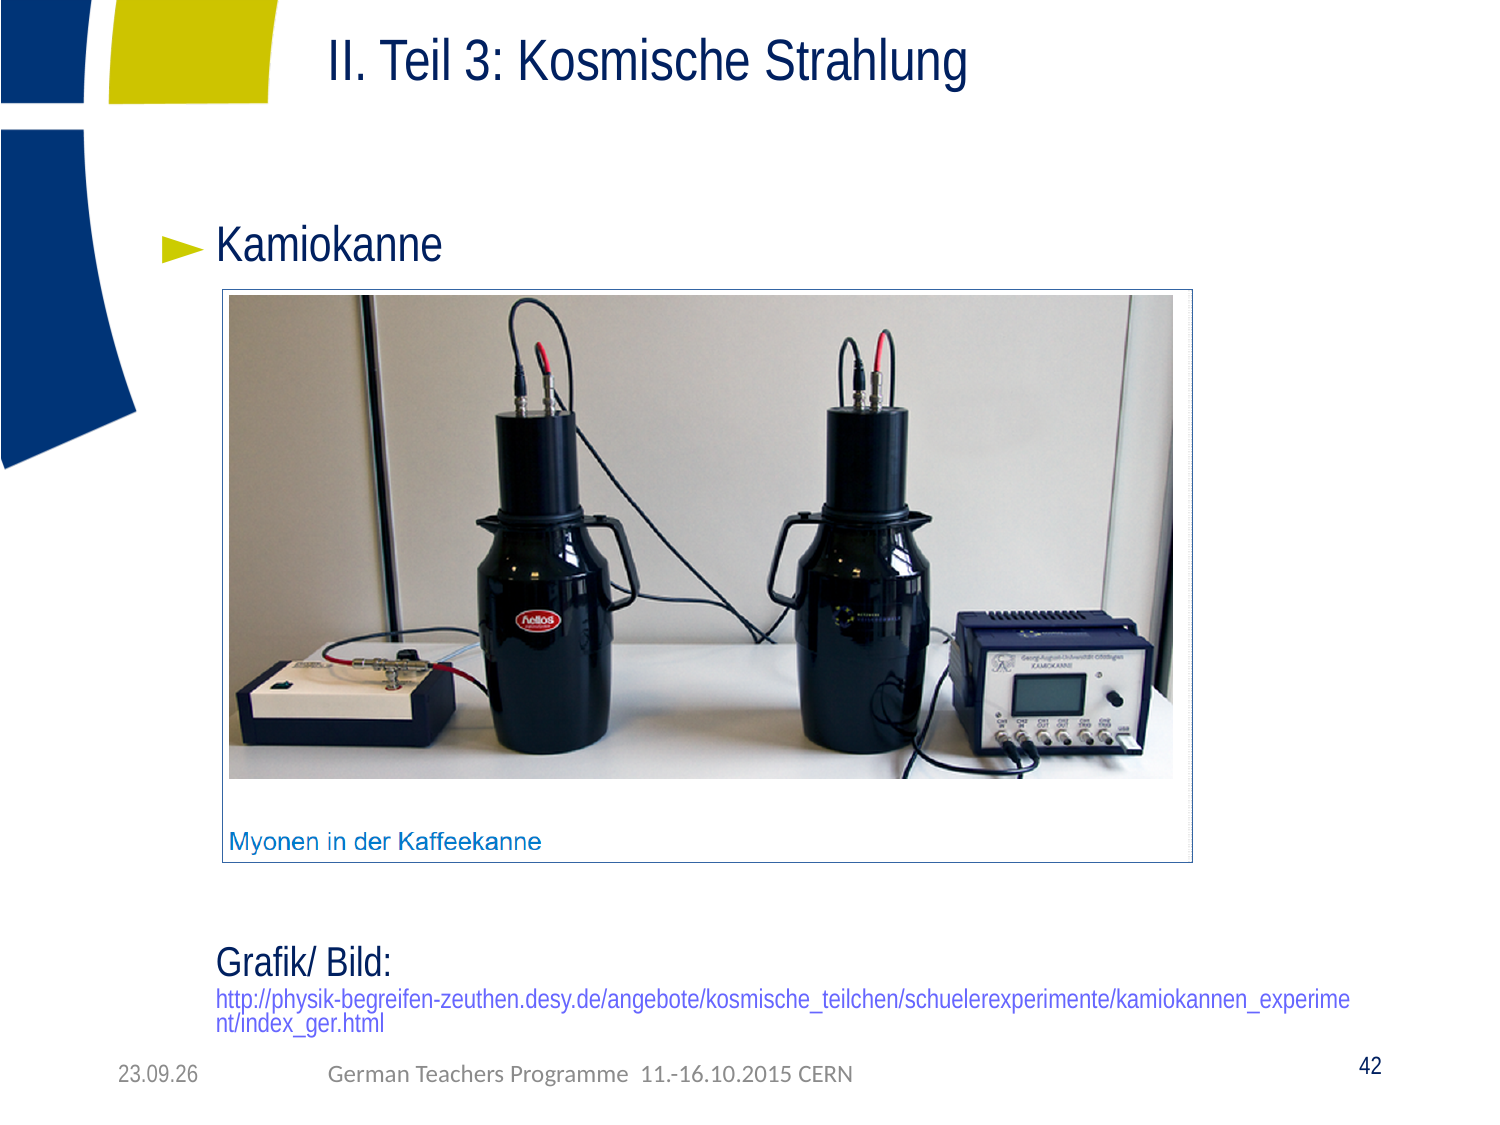

# II. Teil 3: Kosmische Strahlung
Kamiokanne
Grafik/ Bild:http://physik-begreifen-zeuthen.desy.de/angebote/kosmische_teilchen/schuelerexperimente/kamiokannen_experiment/index_ger.html
German Teachers Programme 11.-16.10.2015 CERN